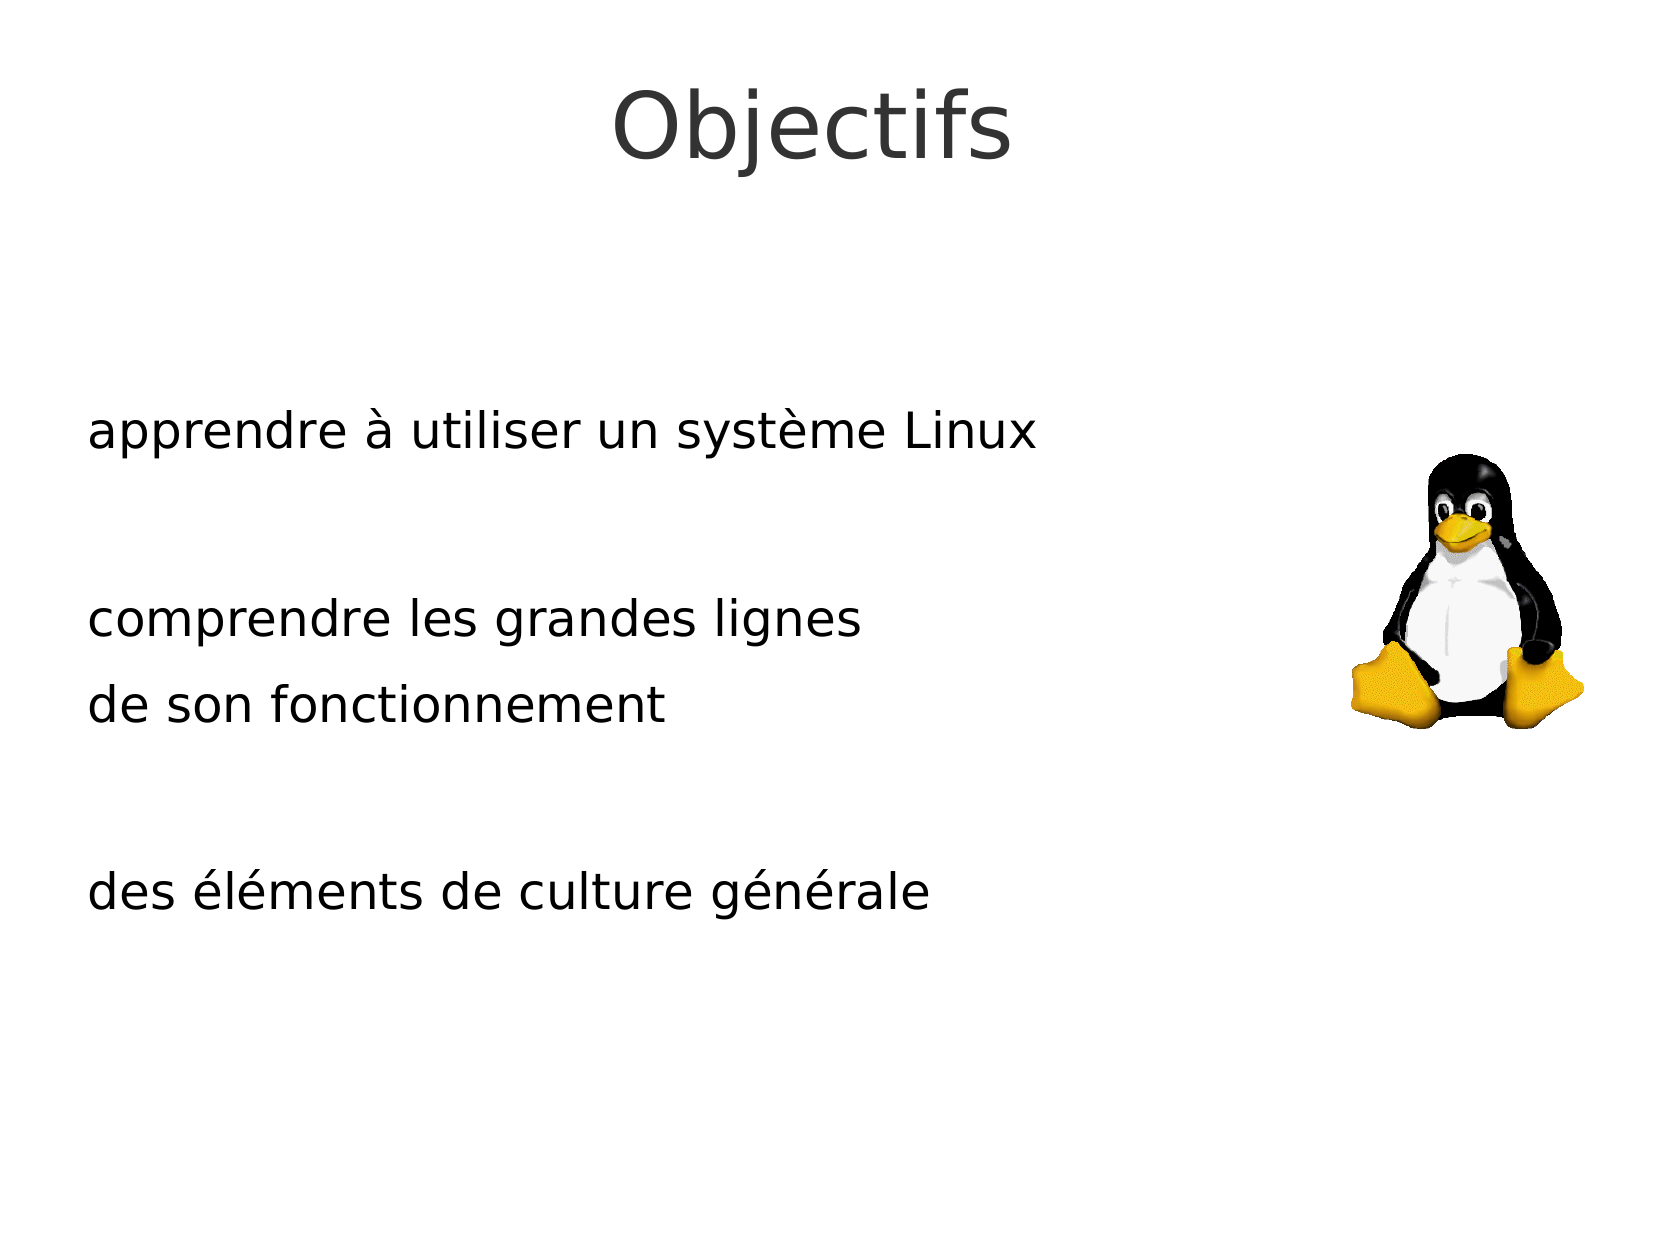

# Objectifs
apprendre à utiliser un système Linux
comprendre les grandes lignes
de son fonctionnement
des éléments de culture générale